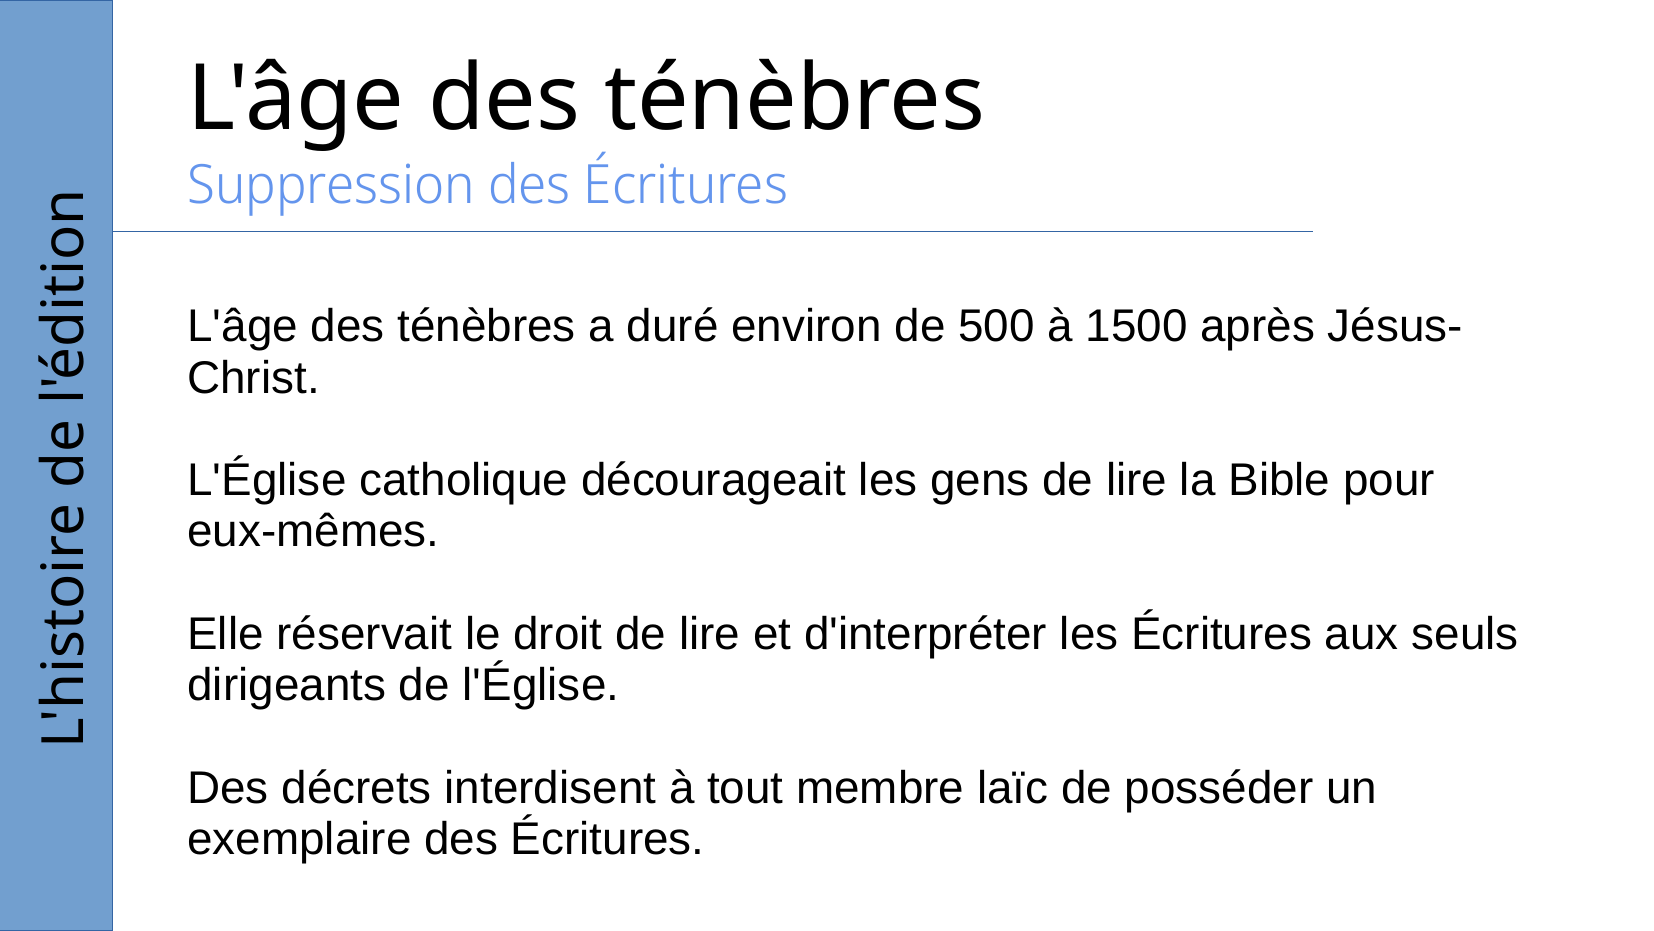

L'âge des ténèbres
Suppression des Écritures
# L'âge des ténèbres a duré environ de 500 à 1500 après Jésus-Christ.
L'Église catholique décourageait les gens de lire la Bible pour eux-mêmes.
Elle réservait le droit de lire et d'interpréter les Écritures aux seuls dirigeants de l'Église.
Des décrets interdisent à tout membre laïc de posséder un exemplaire des Écritures.
L'histoire de l'édition